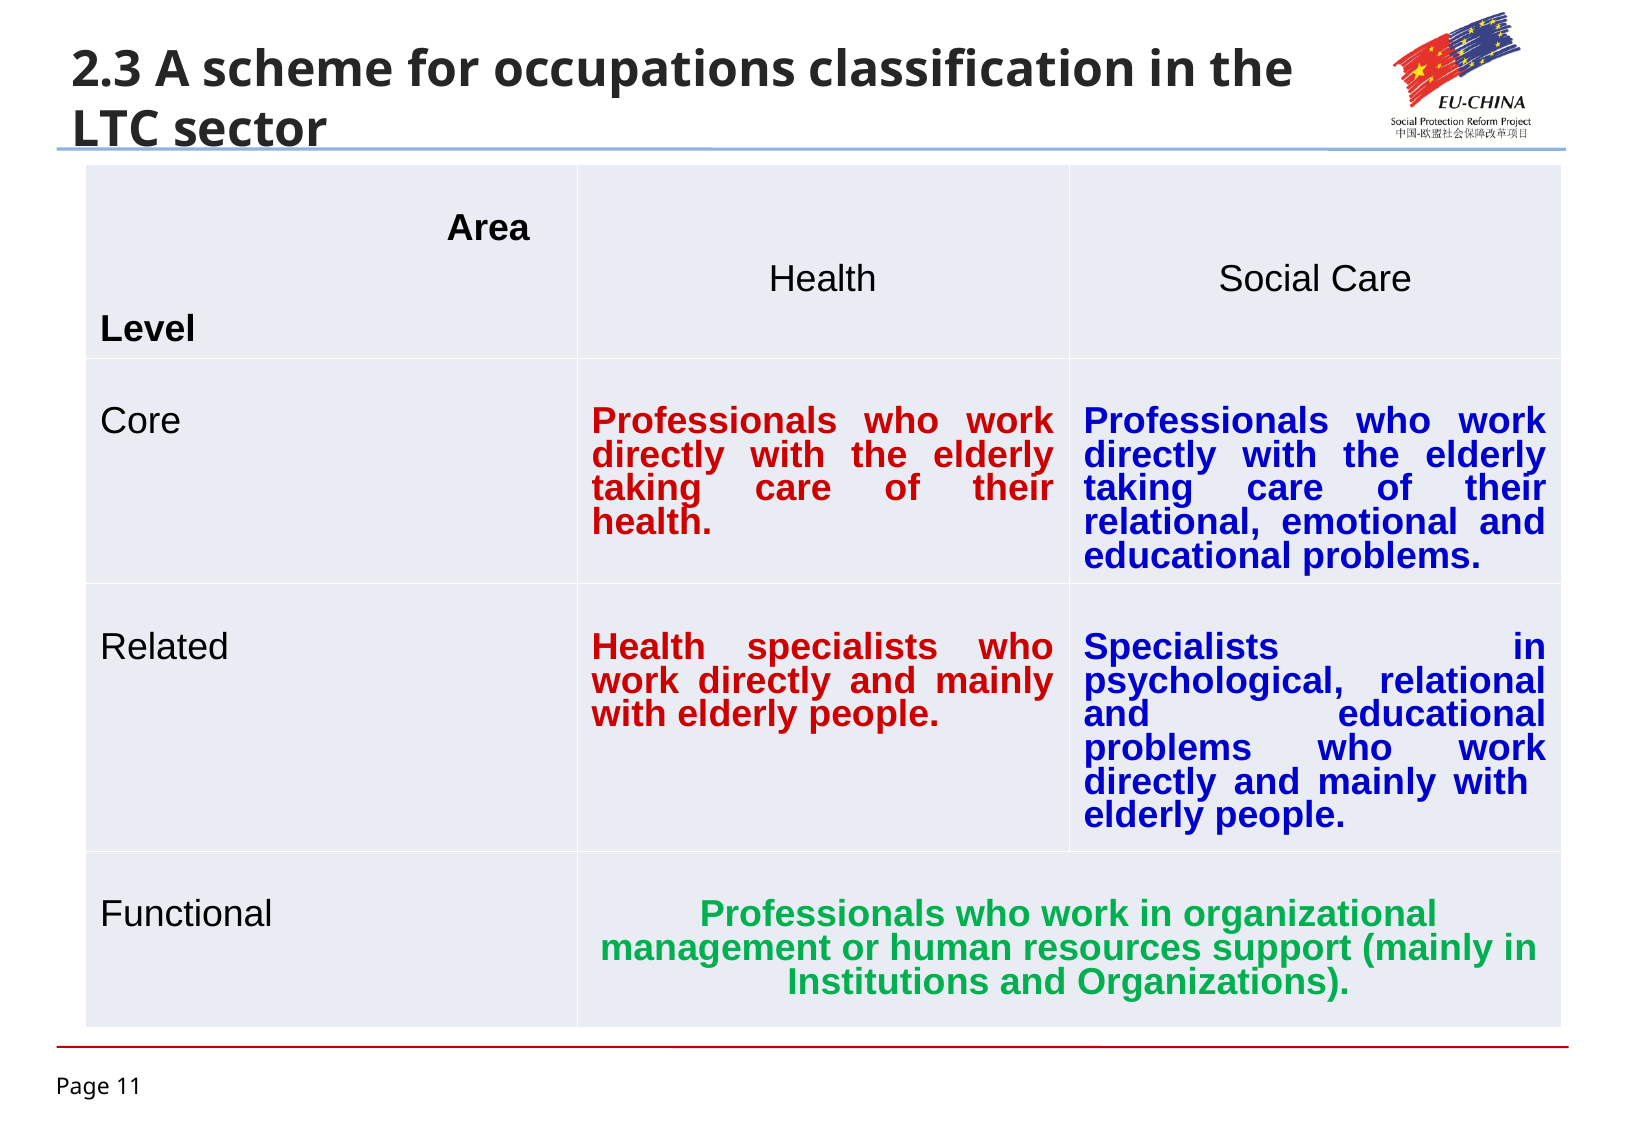

2.3 A scheme for occupations classification in the LTC sector
| Area Level | Health | Social Care |
| --- | --- | --- |
| Core | Professionals who work directly with the elderly taking care of their health. | Professionals who work directly with the elderly taking care of their relational, emotional and educational problems. |
| Related | Health specialists who work directly and mainly with elderly people. | Specialists in psychological, relational and educational problems who work directly and mainly with elderly people. |
| Functional | Professionals who work in organizational management or human resources support (mainly in Institutions and Organizations). | |